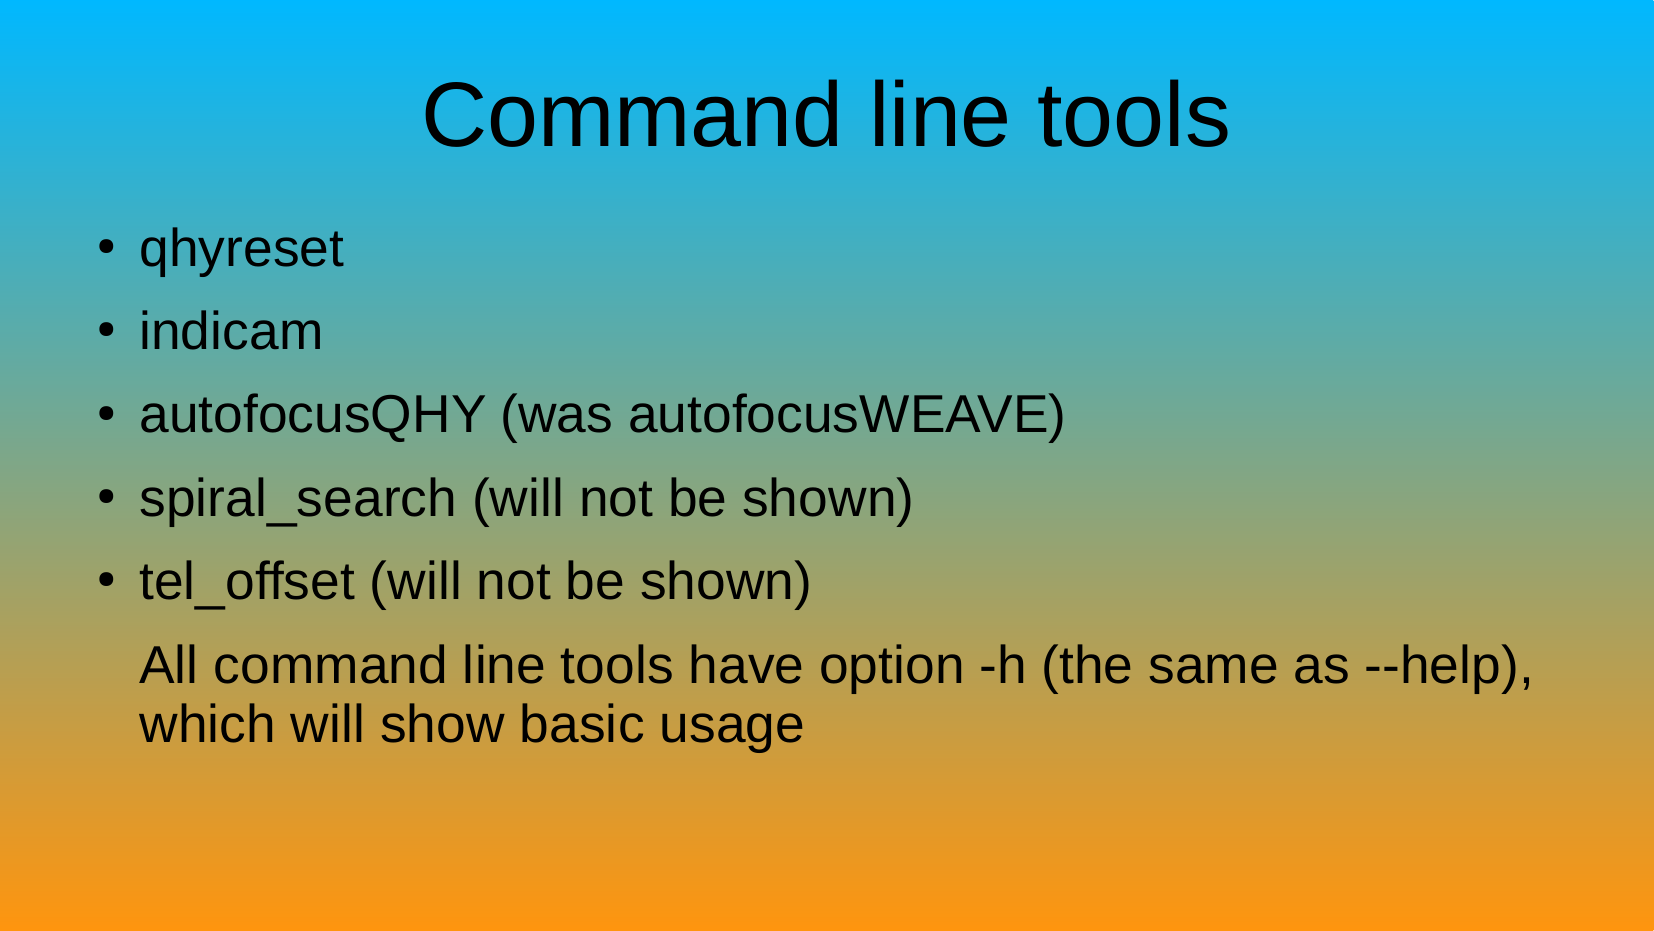

# Command line tools
qhyreset
indicam
autofocusQHY (was autofocusWEAVE)
spiral_search (will not be shown)
tel_offset (will not be shown)
All command line tools have option -h (the same as --help), which will show basic usage